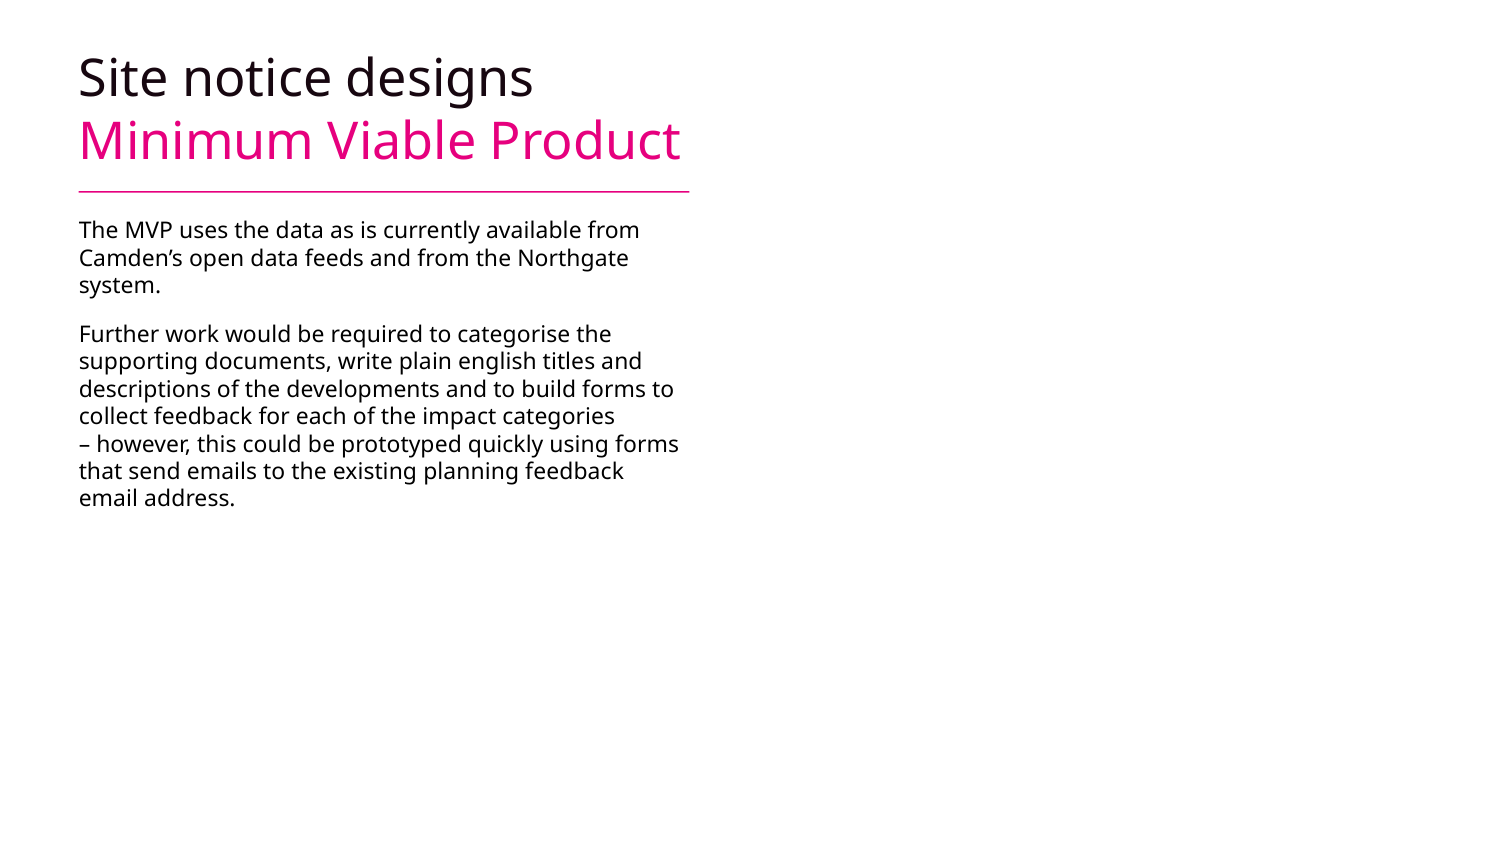

Site notice designs
Minimum Viable Product
The MVP uses the data as is currently available from Camden’s open data feeds and from the Northgate system.
Further work would be required to categorise the supporting documents, write plain english titles and descriptions of the developments and to build forms to collect feedback for each of the impact categories – however, this could be prototyped quickly using forms that send emails to the existing planning feedback email address.